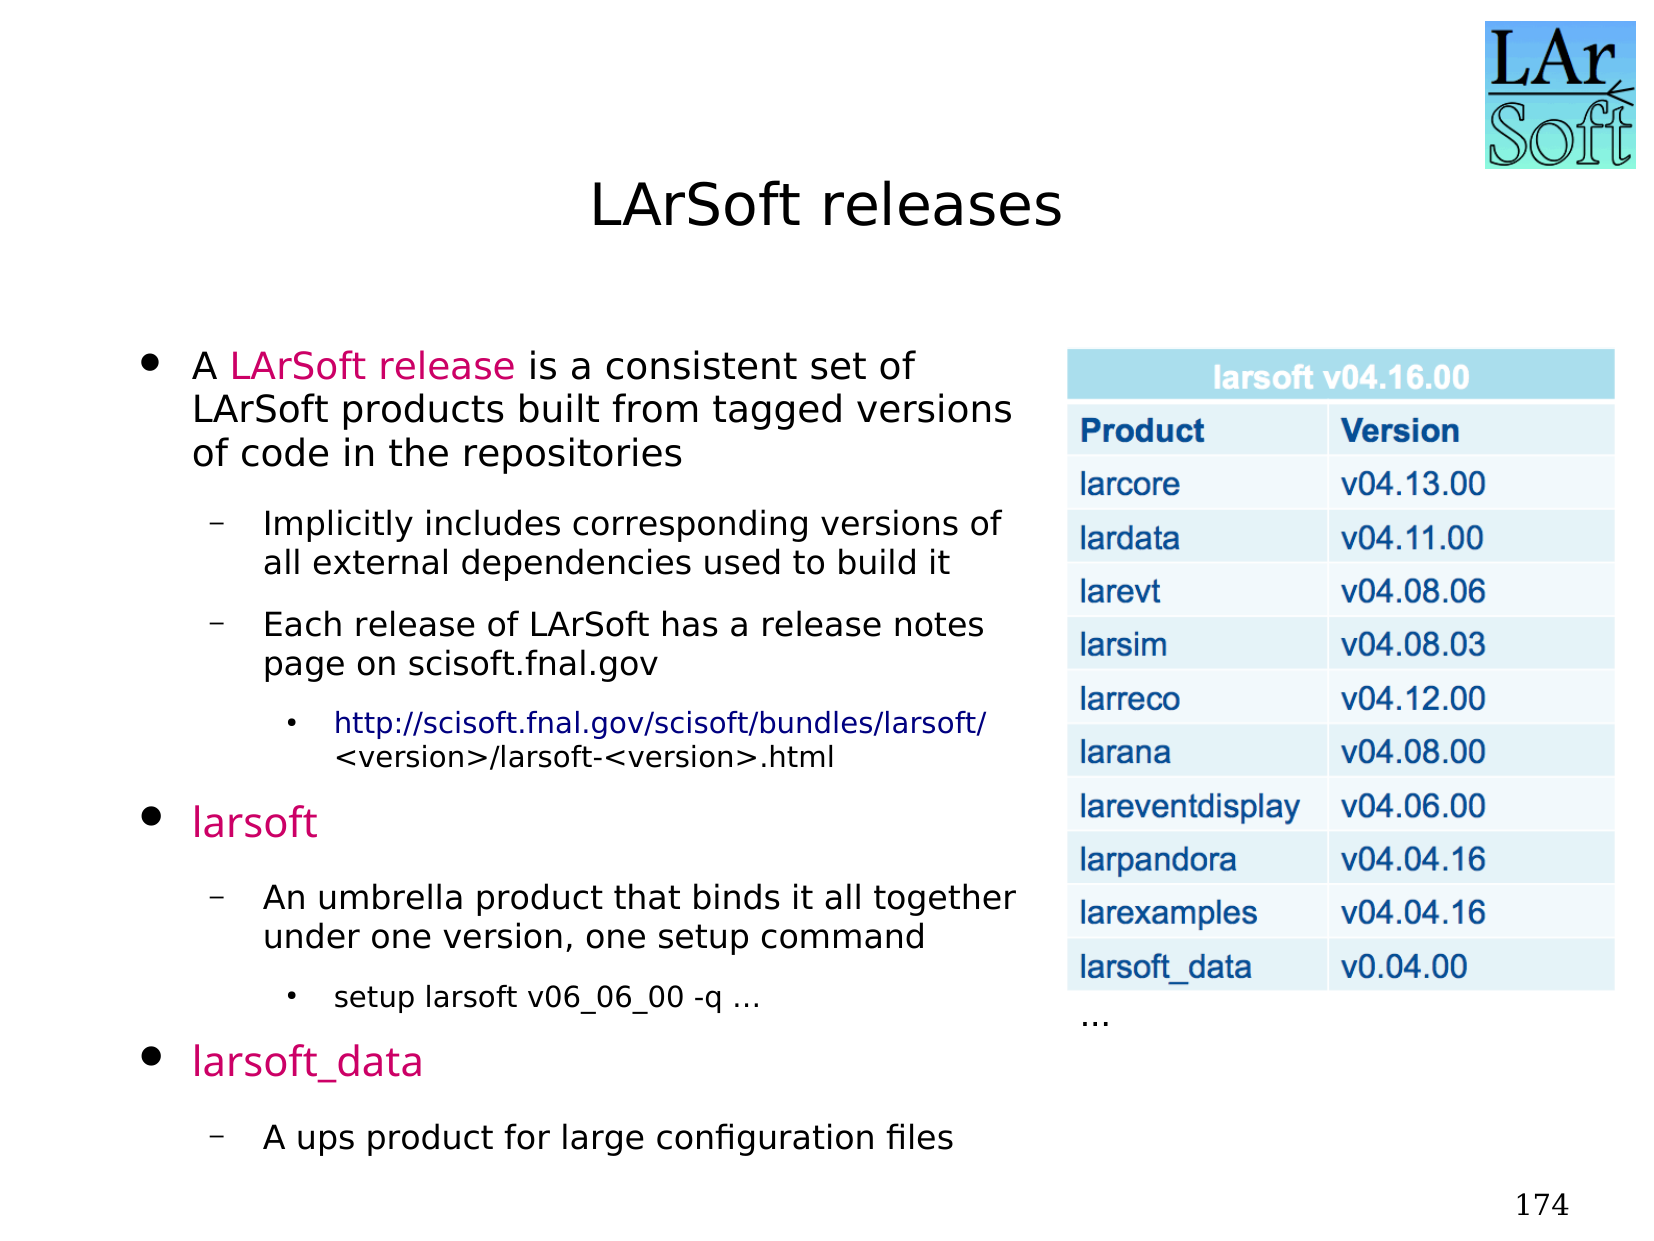

# LArSoft releases
A LArSoft release is a consistent set of LArSoft products built from tagged versions of code in the repositories
Implicitly includes corresponding versions of all external dependencies used to build it
Each release of LArSoft has a release notes page on scisoft.fnal.gov
http://scisoft.fnal.gov/scisoft/bundles/larsoft/<version>/larsoft-<version>.html
larsoft
An umbrella product that binds it all together under one version, one setup command
setup larsoft v06_06_00 -q …
larsoft_data
A ups product for large configuration files
...
174